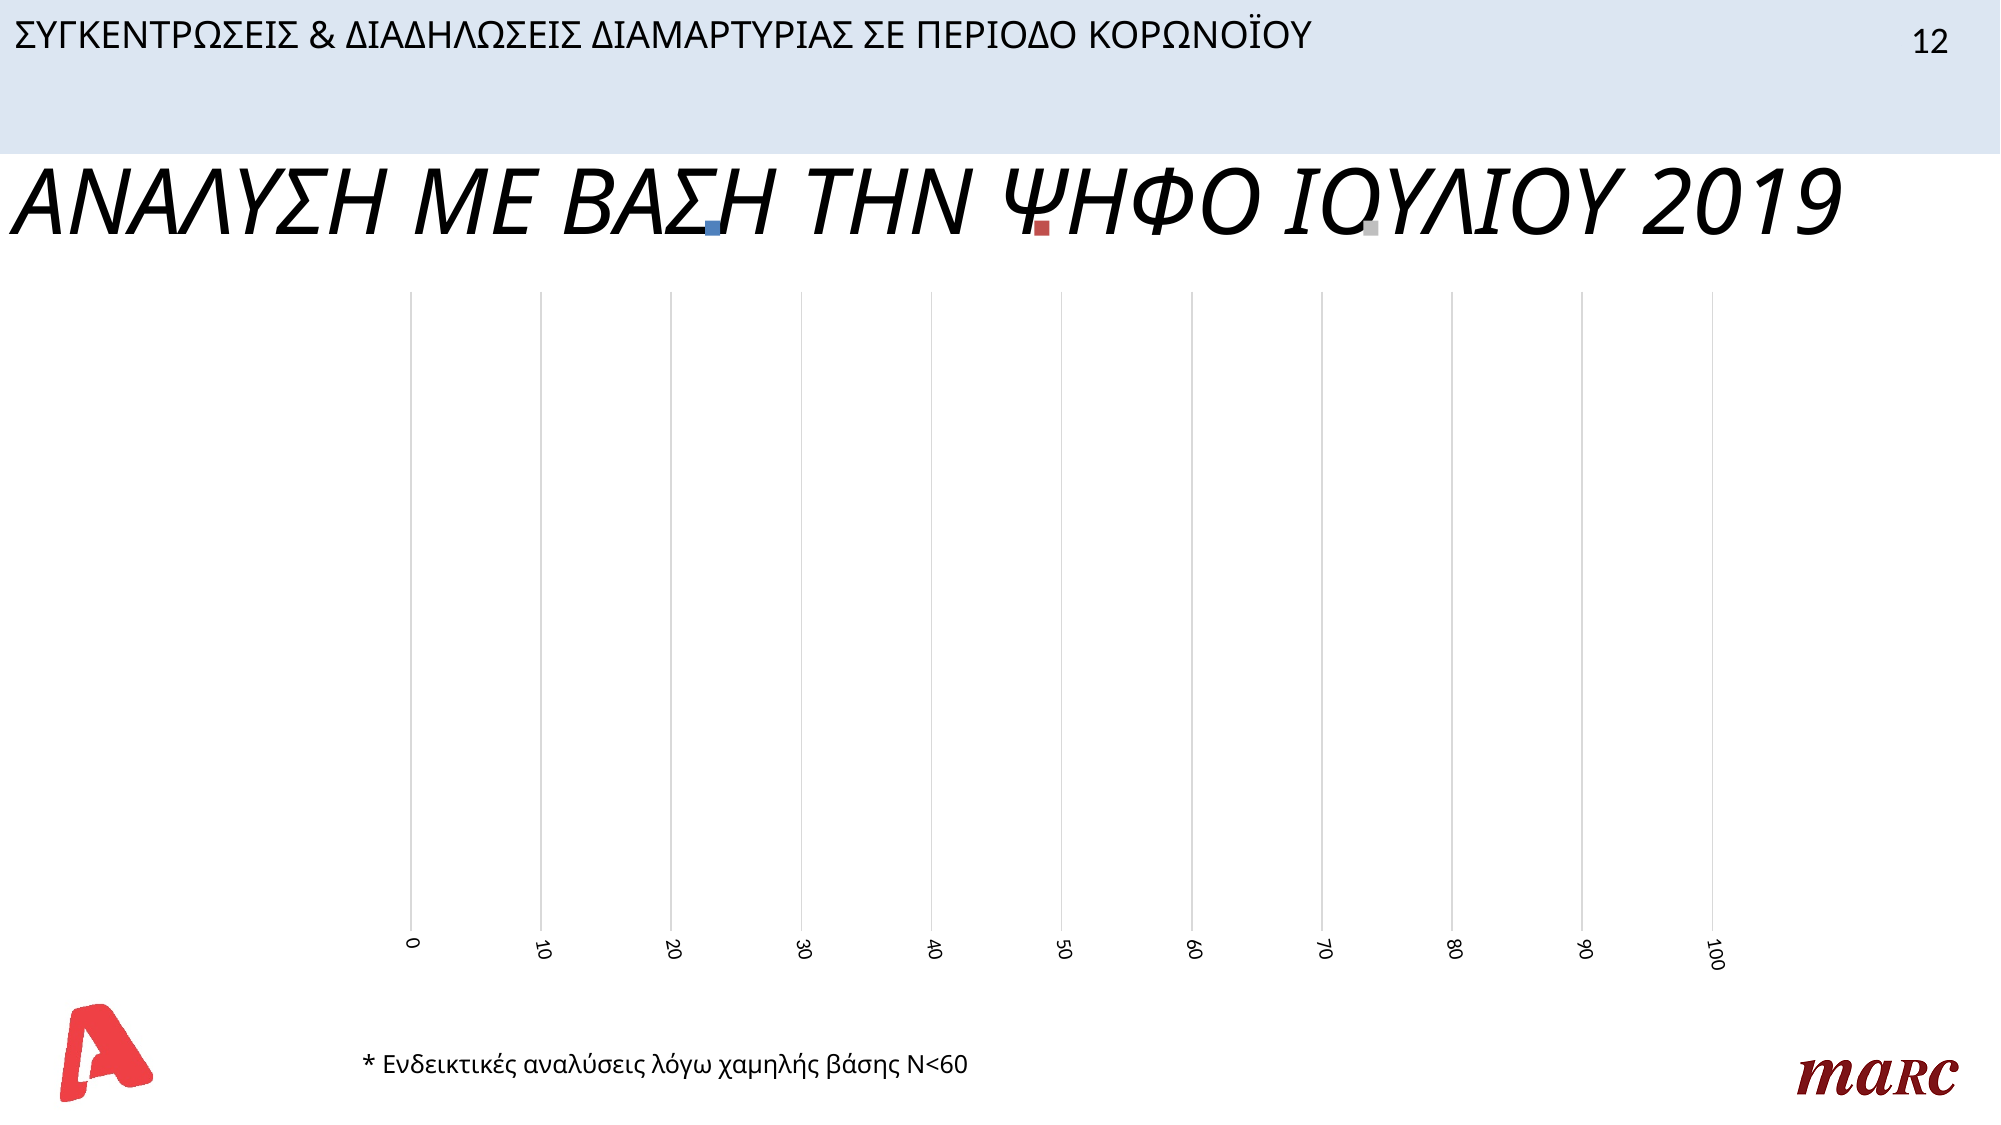

# ΣΥΓΚΕΝΤΡΩΣΕΙΣ & ΔΙΑΔΗΛΩΣΕΙΣ ΔΙΑΜΑΡΤΥΡΙΑΣ ΣΕ ΠΕΡΙΟΔΟ ΚΟΡΩΝΟΪΟΥ ΑΝΑΛΥΣΗ ΜΕ ΒΑΣΗ ΤΗΝ ΨΗΦΟ ΙΟΥΛΙΟΥ 2019
### Chart
| Category | | | |
|---|---|---|---|* Ενδεικτικές αναλύσεις λόγω χαμηλής βάσης Ν<60